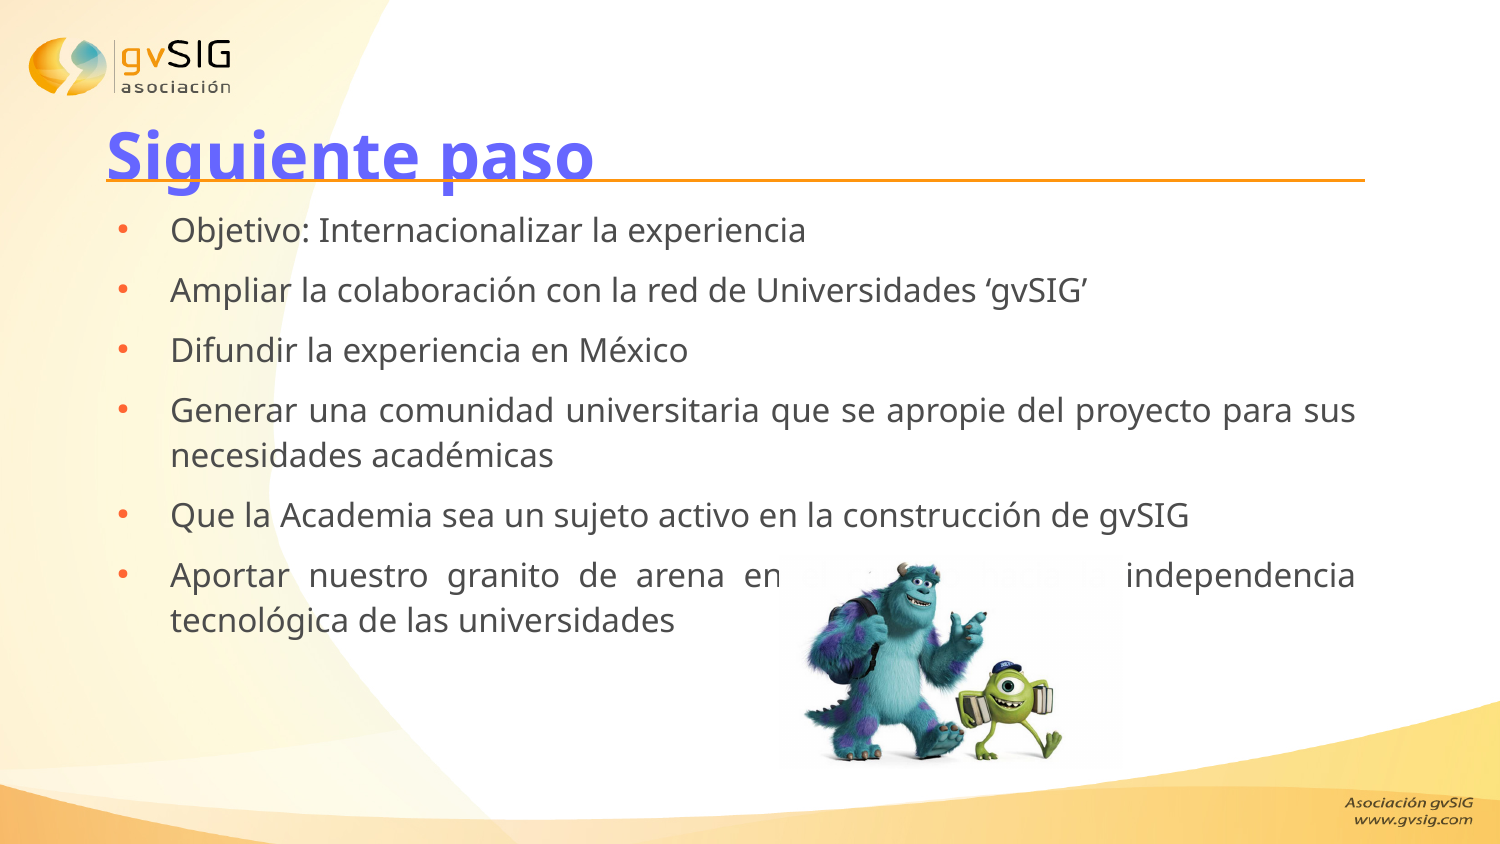

# Siguiente paso
Objetivo: Internacionalizar la experiencia
Ampliar la colaboración con la red de Universidades ‘gvSIG’
Difundir la experiencia en México
Generar una comunidad universitaria que se apropie del proyecto para sus necesidades académicas
Que la Academia sea un sujeto activo en la construcción de gvSIG
Aportar nuestro granito de arena en el camino hacia la independencia tecnológica de las universidades